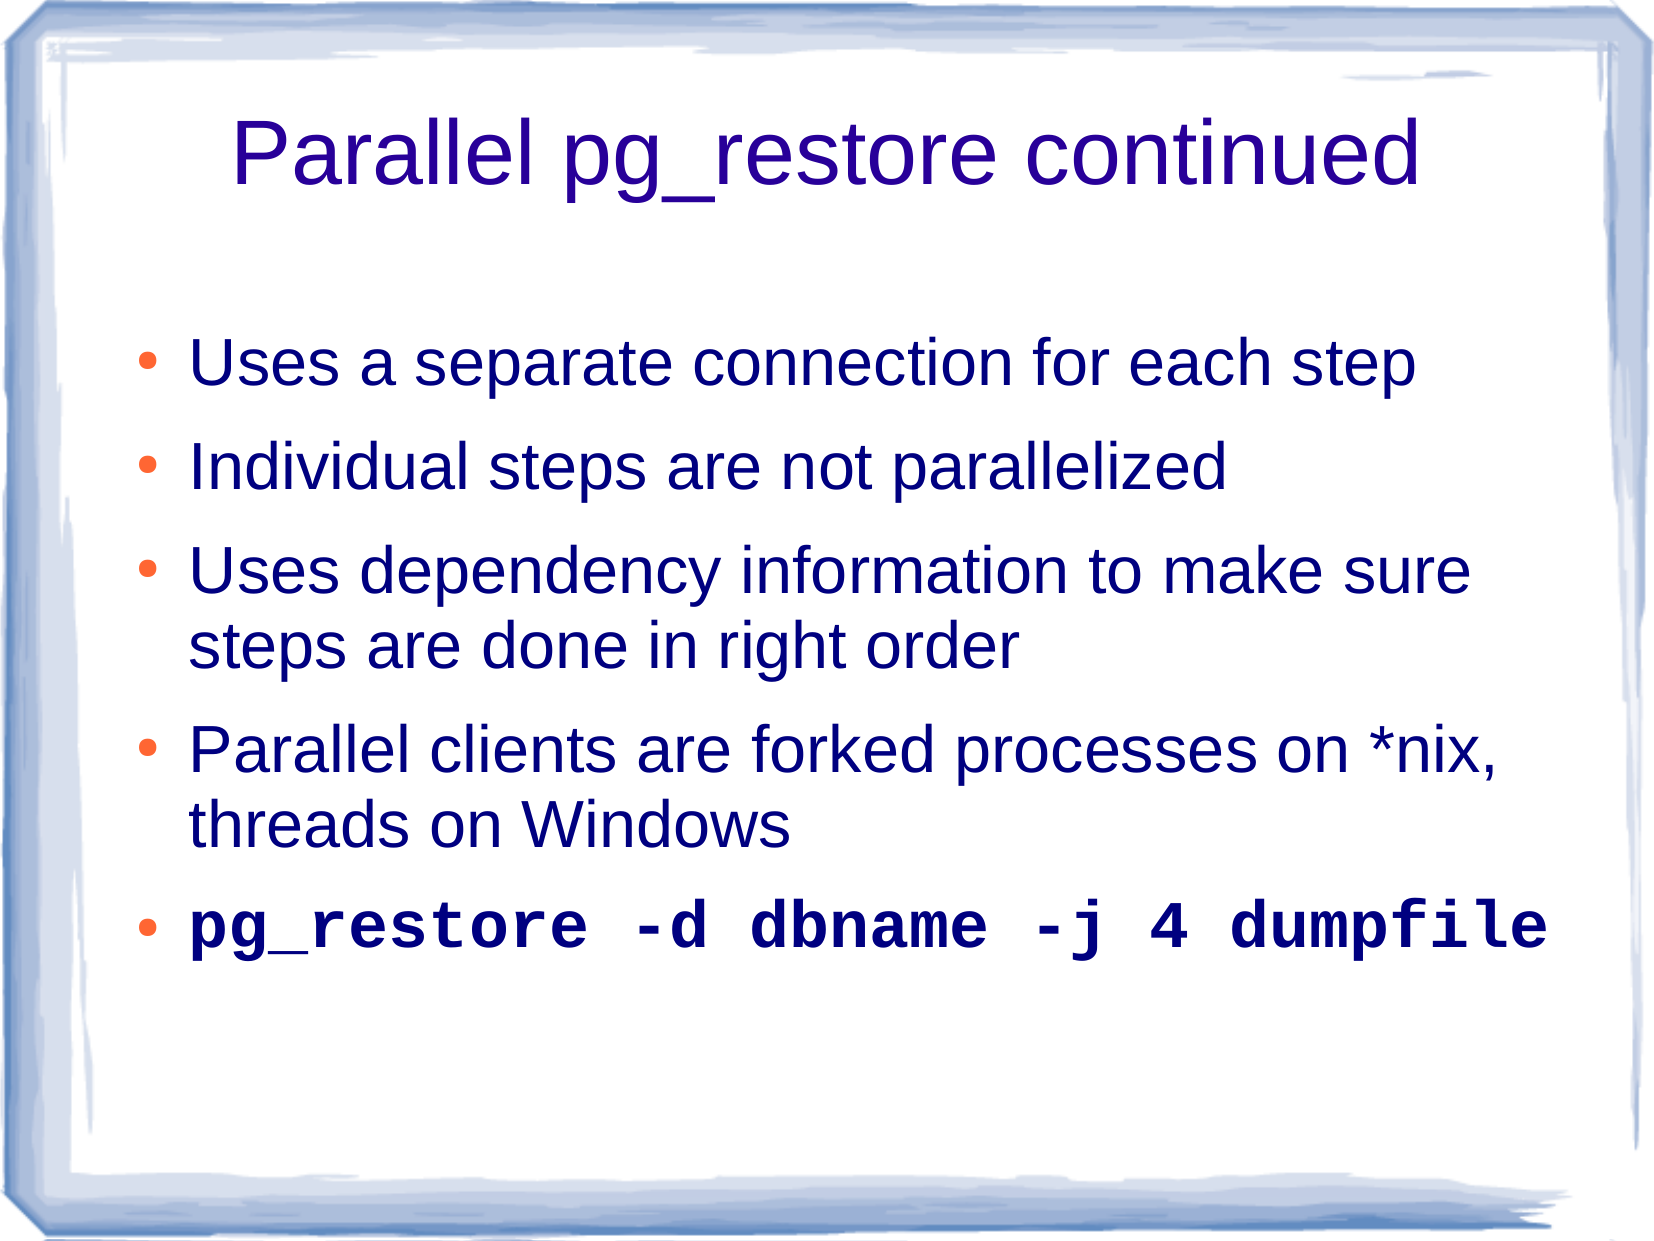

# Parallel pg_restore continued
Uses a separate connection for each step
Individual steps are not parallelized
Uses dependency information to make sure steps are done in right order
Parallel clients are forked processes on *nix, threads on Windows
pg_restore -d dbname -j 4 dumpfile